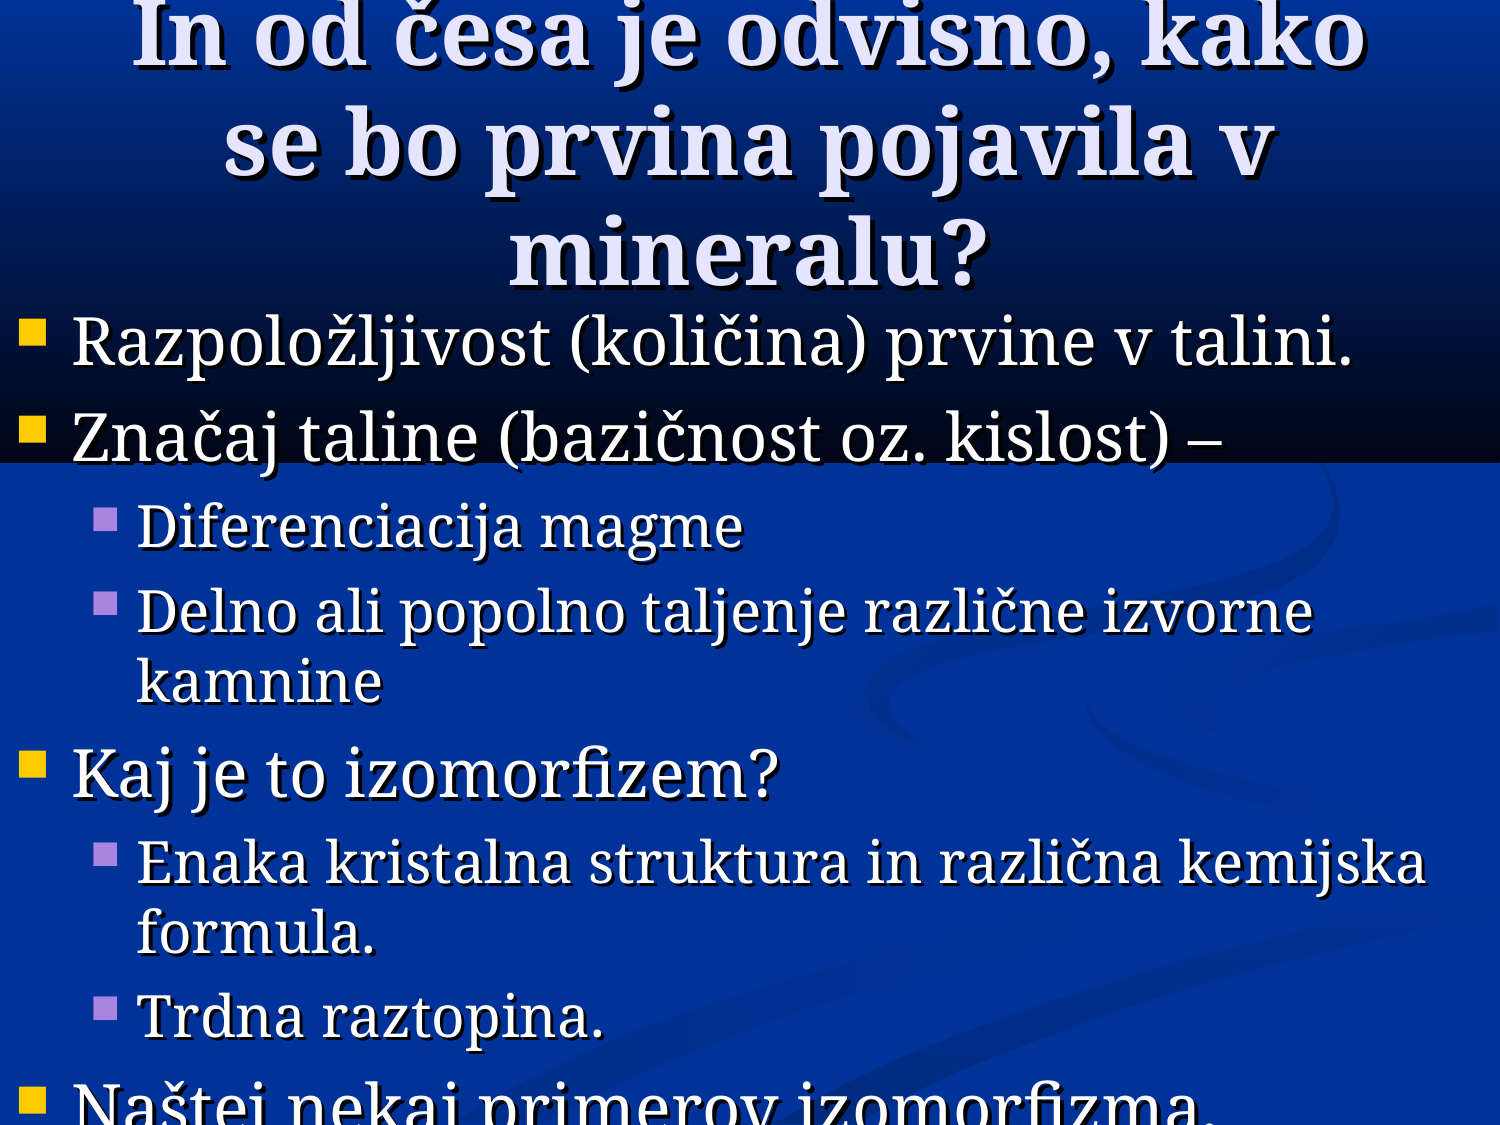

# In od česa je odvisno, kako se bo prvina pojavila v mineralu?
Razpoložljivost (količina) prvine v talini.
Značaj taline (bazičnost oz. kislost) –
Diferenciacija magme
Delno ali popolno taljenje različne izvorne kamnine
Kaj je to izomorfizem?
Enaka kristalna struktura in različna kemijska formula.
Trdna raztopina.
Naštej nekaj primerov izomorfizma.